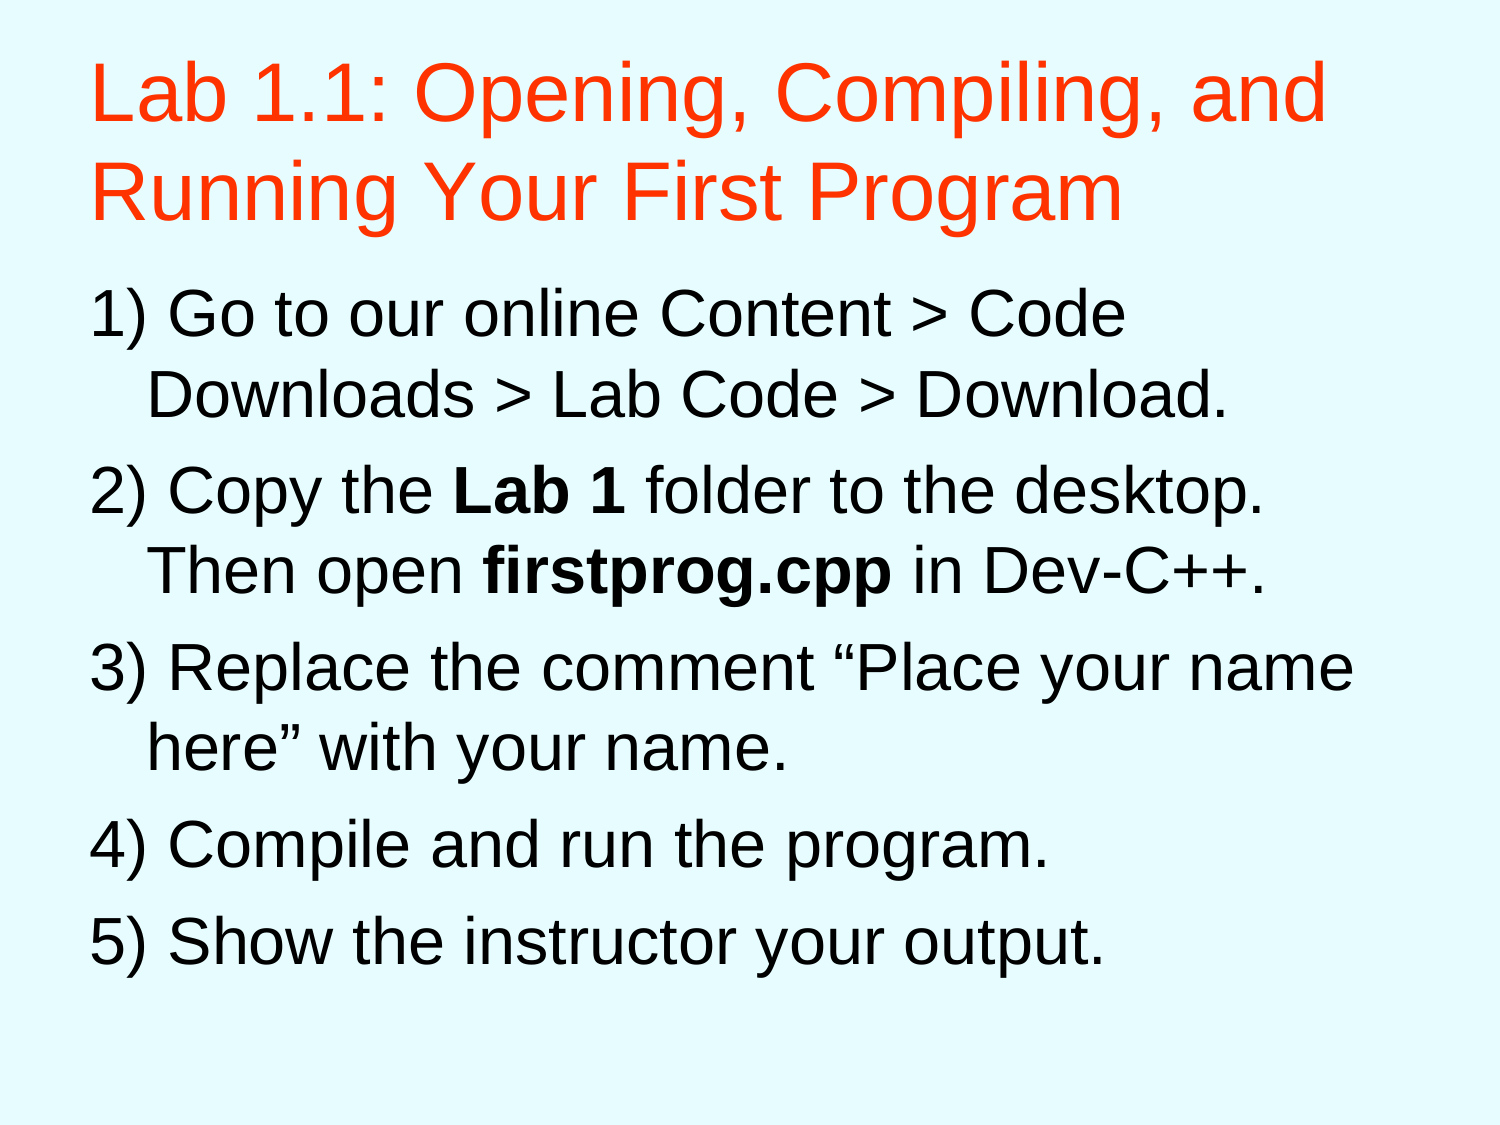

# Lab 1.1: Opening, Compiling, and Running Your First Program
 Go to our online Content > Code Downloads > Lab Code > Download.
 Copy the Lab 1 folder to the desktop. Then open firstprog.cpp in Dev-C++.
 Replace the comment “Place your name here” with your name.
 Compile and run the program.
 Show the instructor your output.